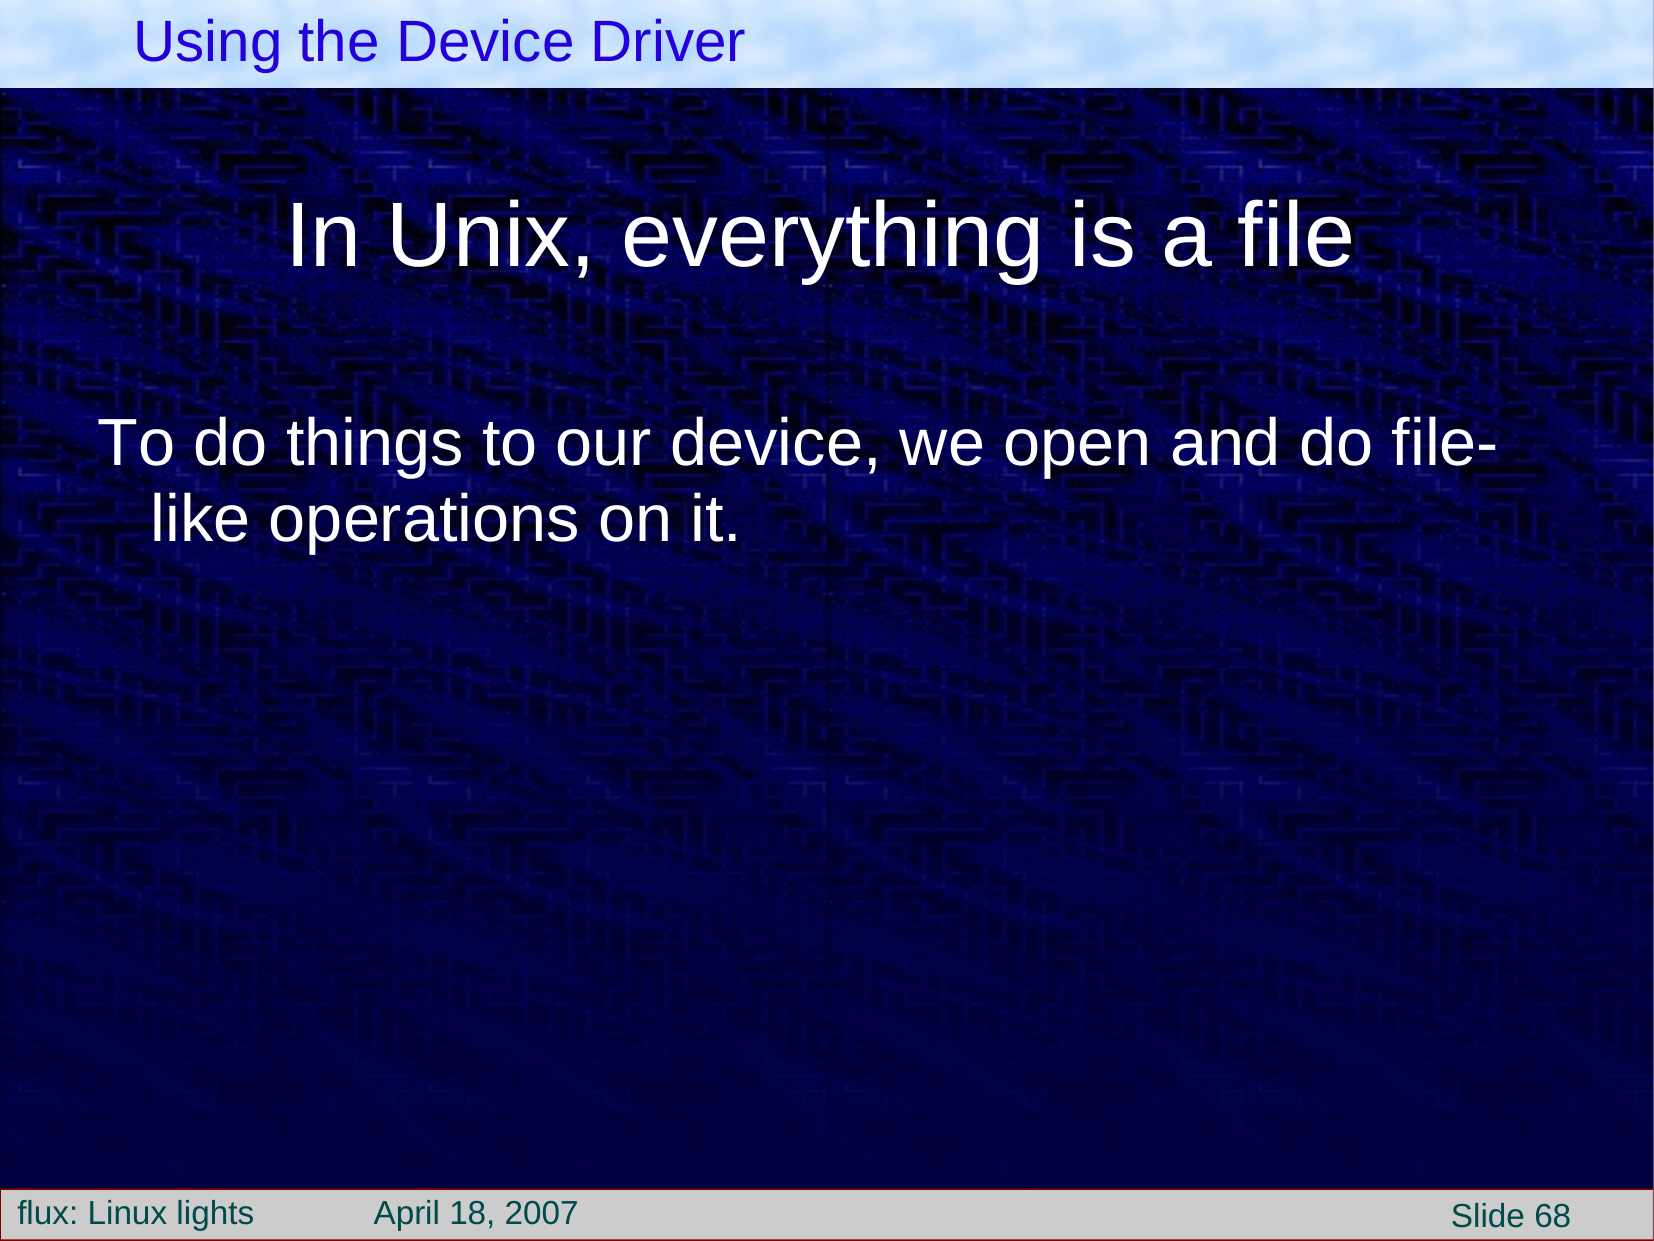

Using the Device Driver
# In Unix, everything is a file
To do things to our device, we open and do file-like operations on it.
flux: Linux lights	April 18, 2007
Slide